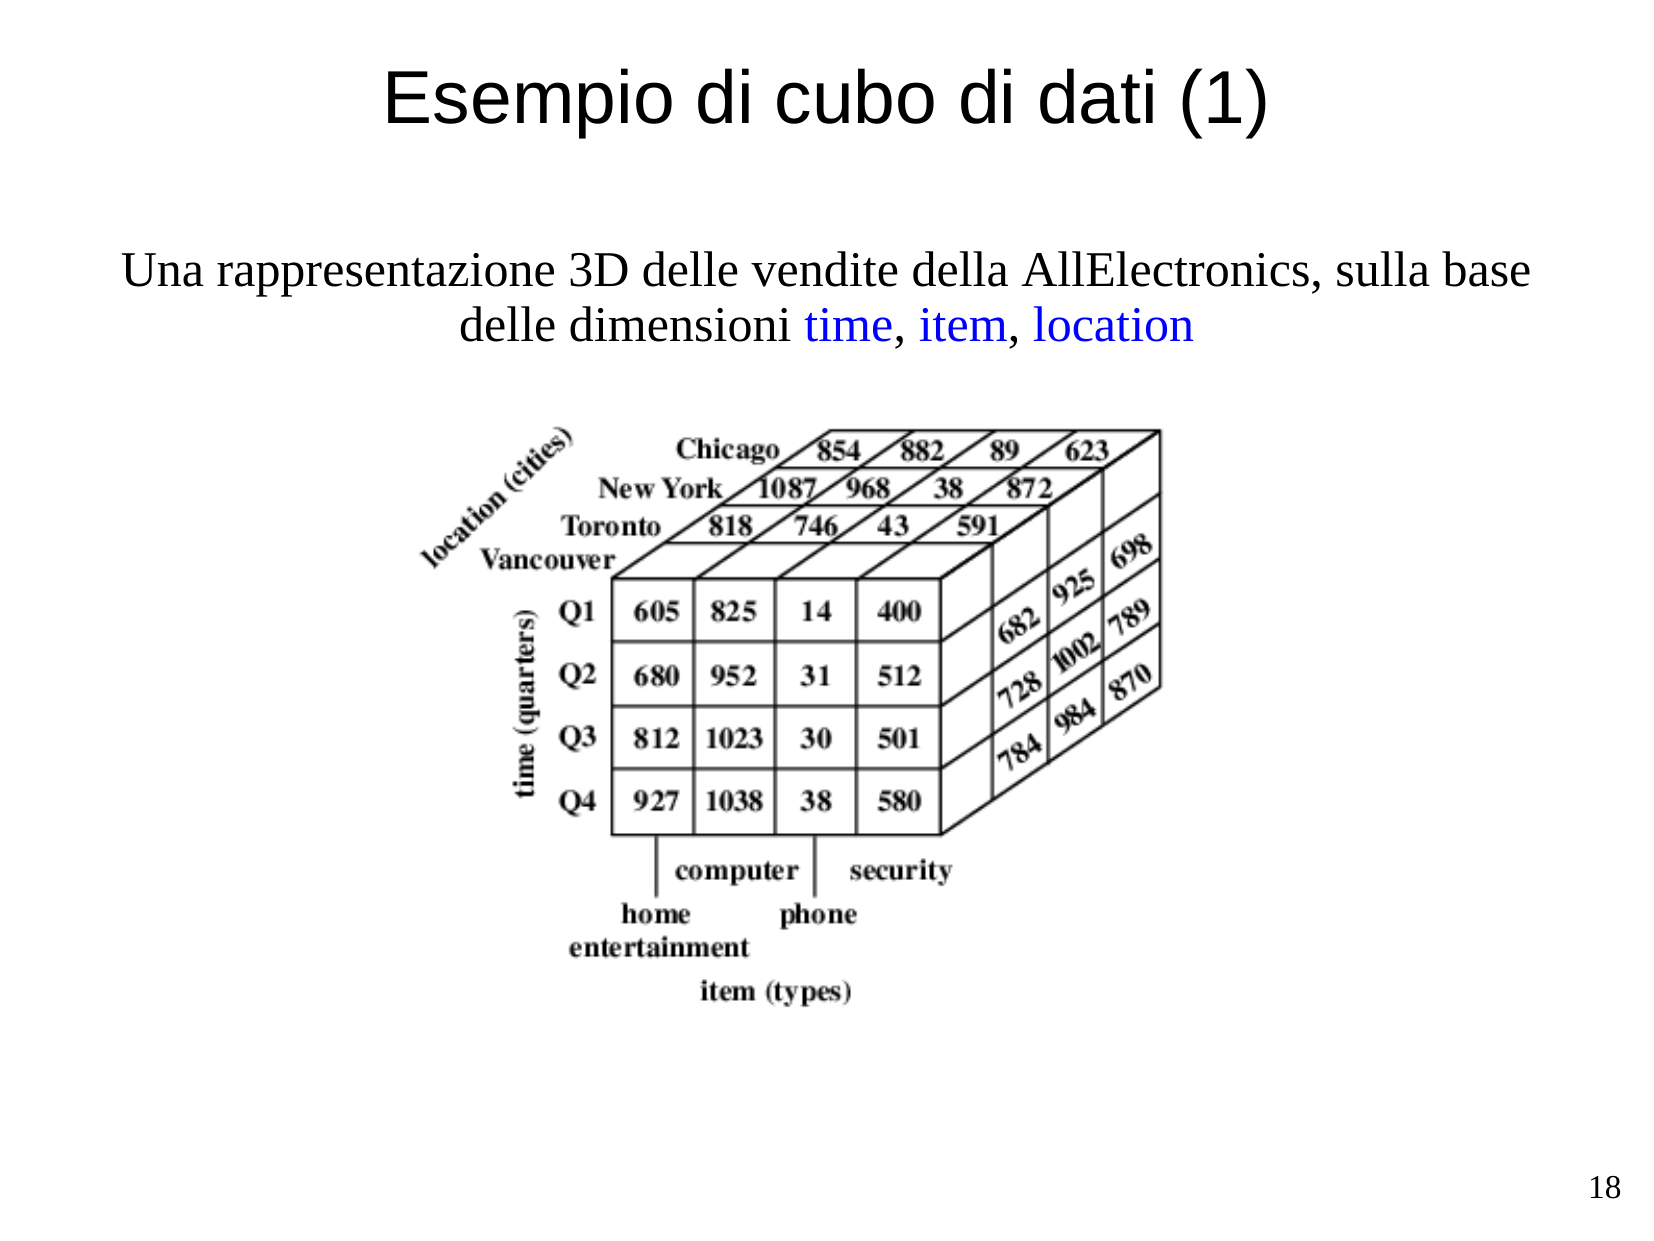

# Esempio di cubo di dati (1)
Una rappresentazione 3D delle vendite della AllElectronics, sulla base delle dimensioni time, item, location